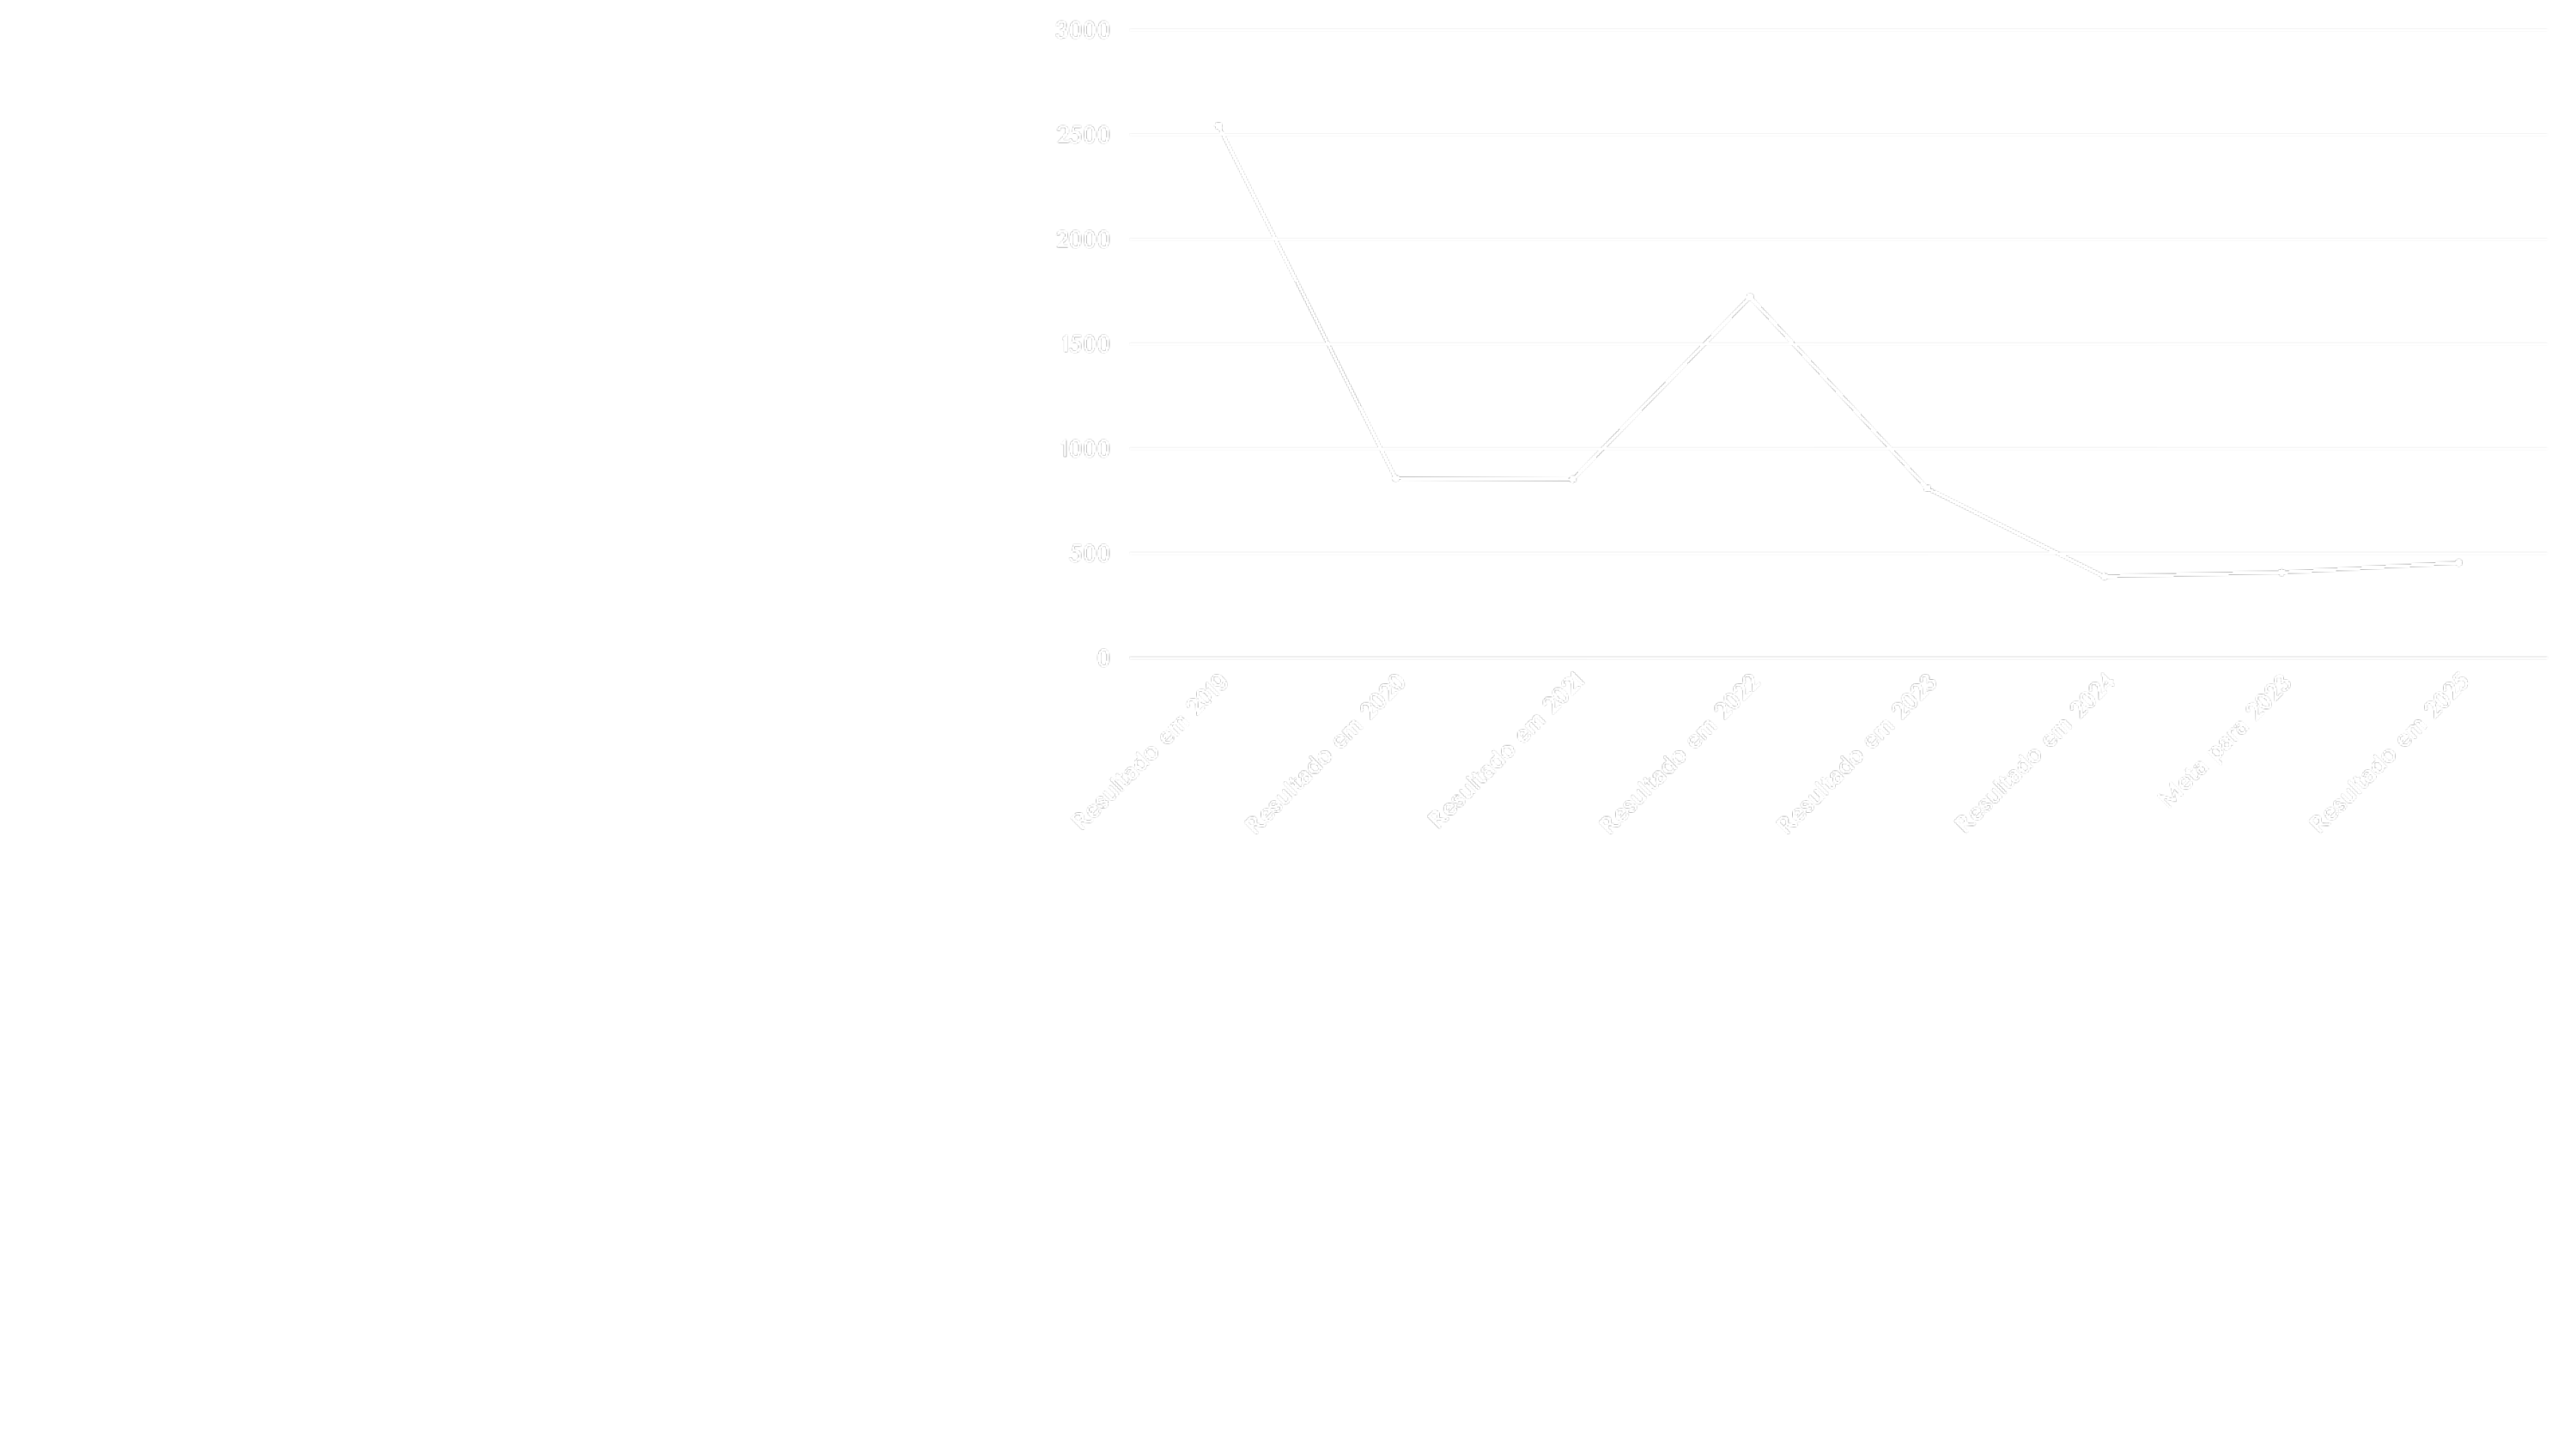

Indicador - Destinação de Resíduos de Plástico
Unidade de medida: kg
Definição da Meta Aumentar em 5% ao ano a destinação de plástico às cooperativas ou associações de catadores para reciclagem
Resultado em 2019 - 2.541
Resultado em 2020 - 857
Resultado 2021 - 852
Resultado 2022 - 1.723
Resultado 2023 - 809
Resultado em 2024 - 388
Meta para 2025 - 408
Resultado em 2025 - 454